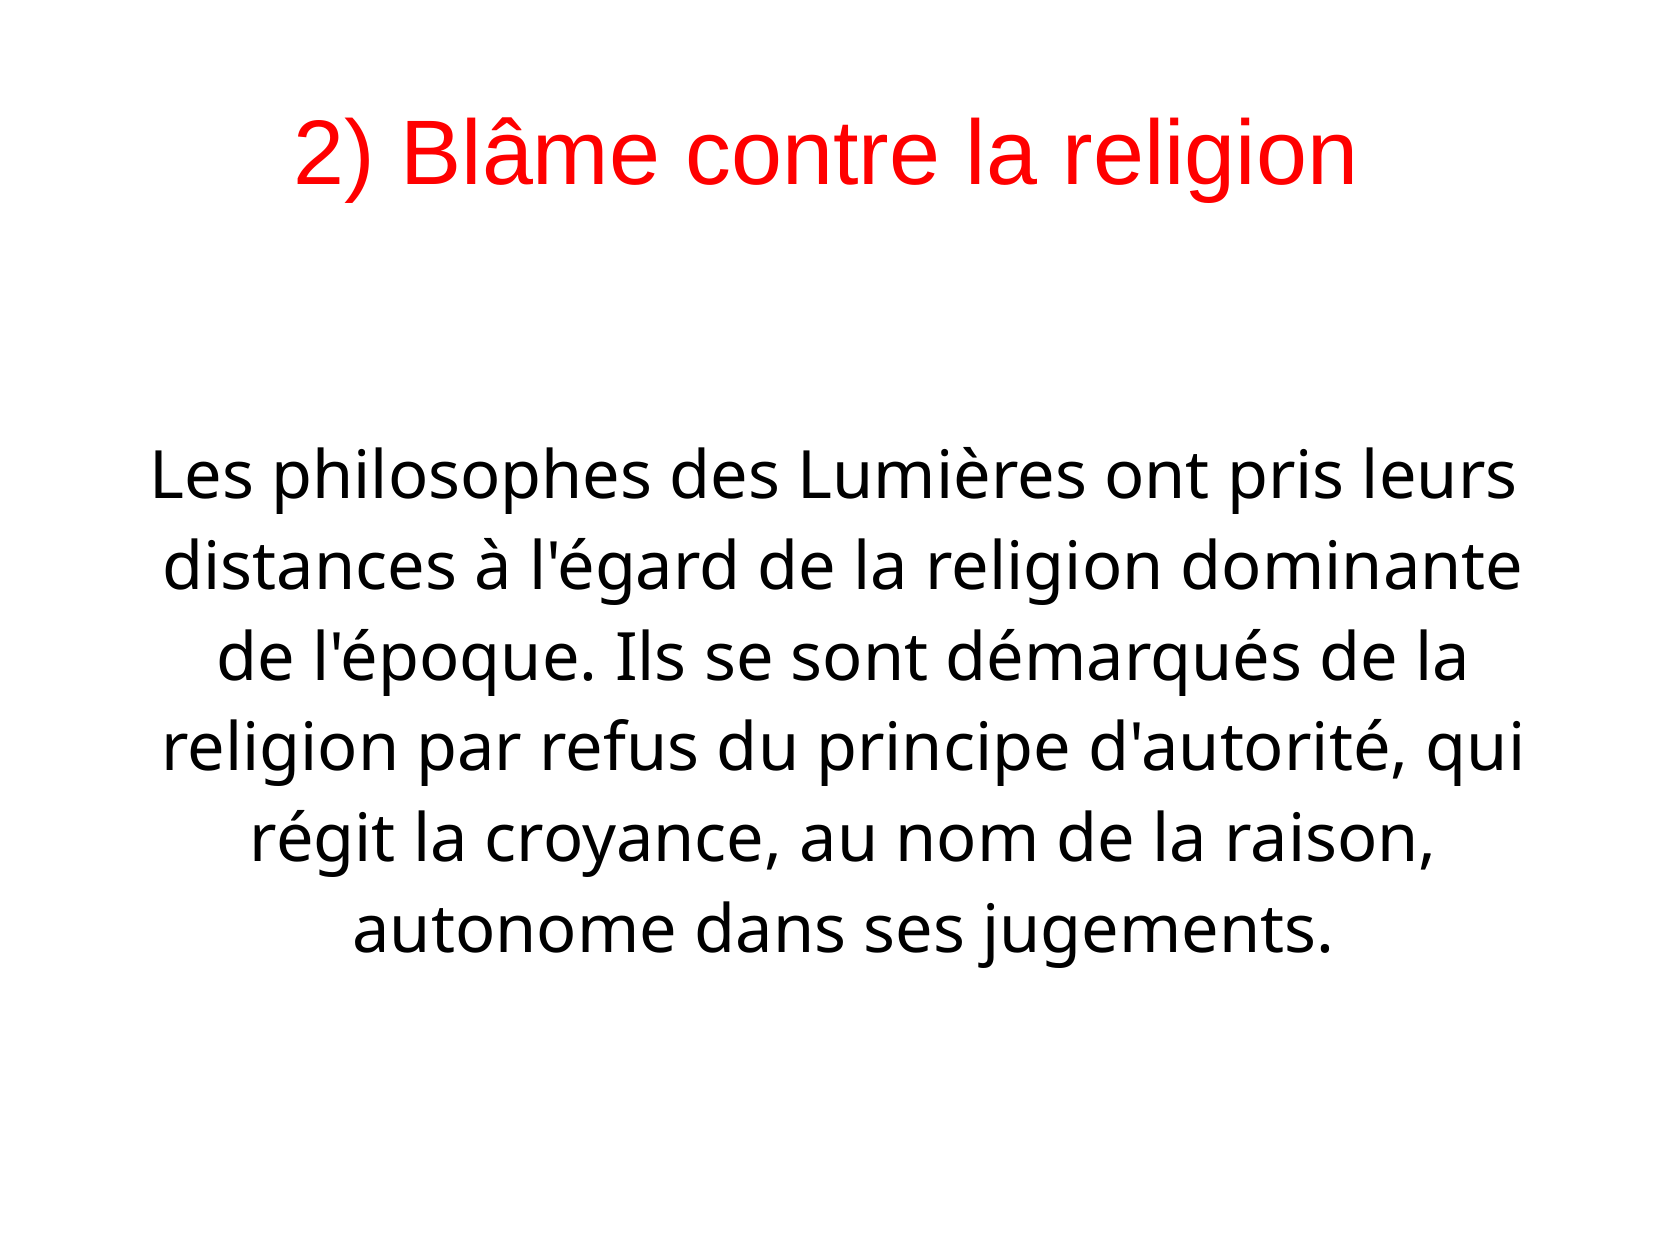

# 2) Blâme contre la religion
Les philosophes des Lumières ont pris leurs distances à l'égard de la religion dominante de l'époque. Ils se sont démarqués de la religion par refus du principe d'autorité, qui régit la croyance, au nom de la raison, autonome dans ses jugements.